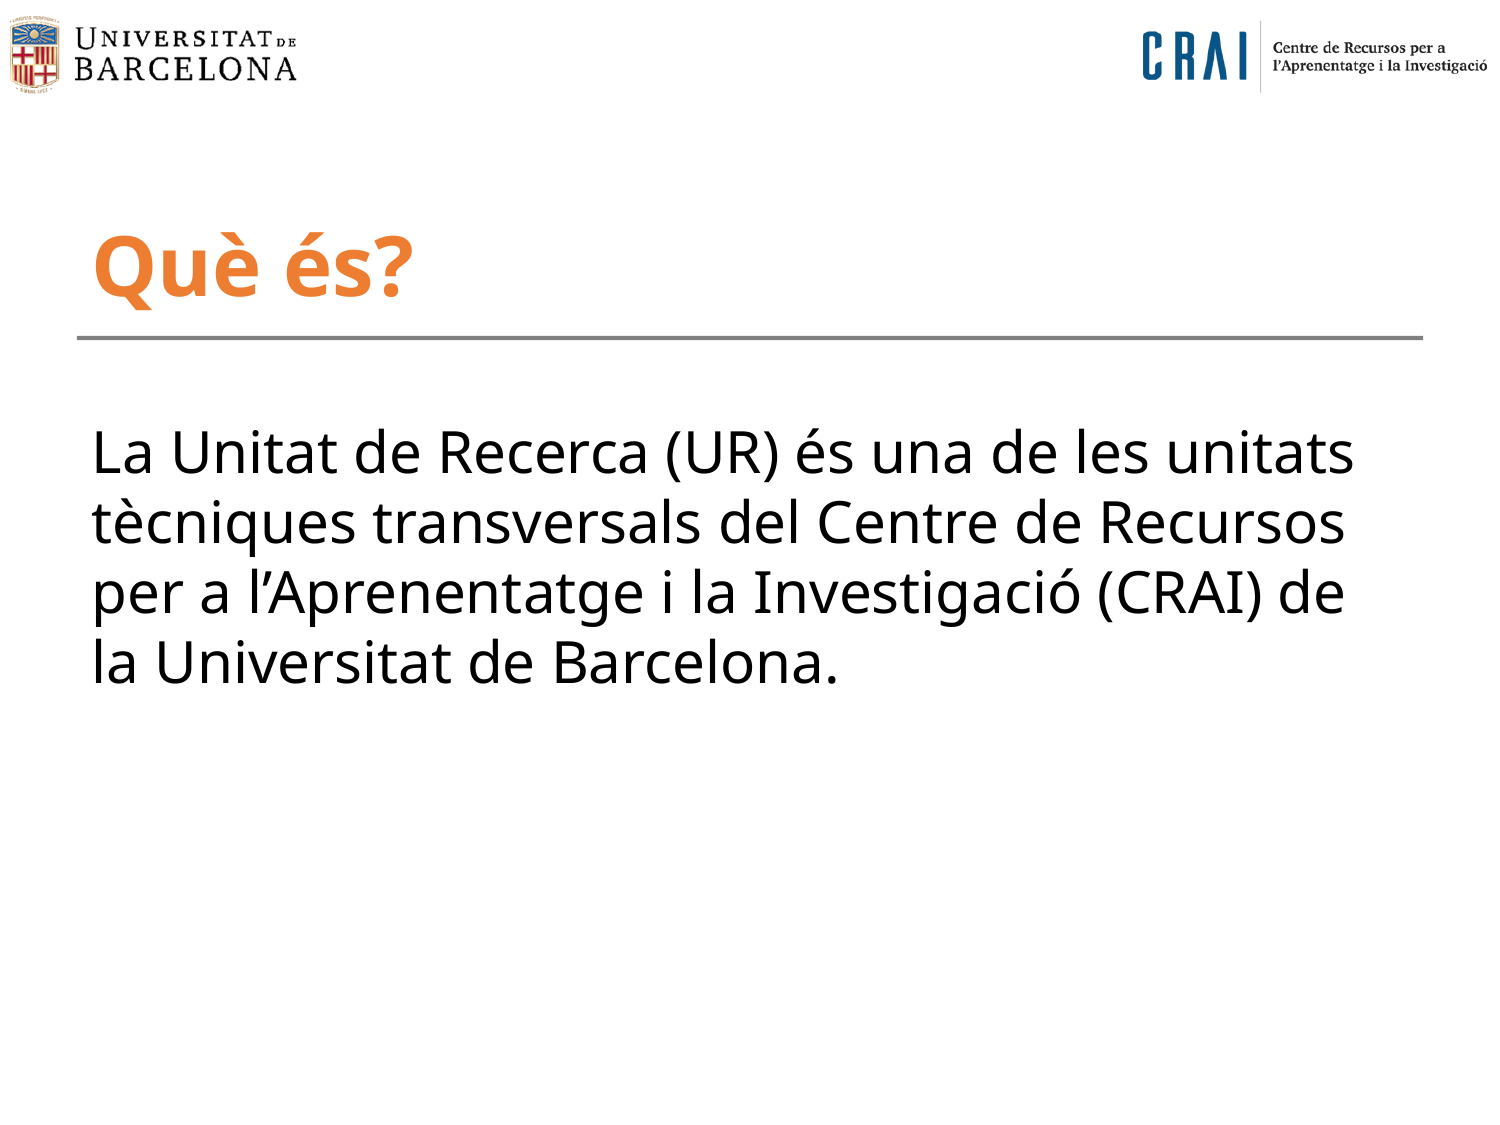

Què és?
La Unitat de Recerca (UR) és una de les unitats tècniques transversals del Centre de Recursos per a l’Aprenentatge i la Investigació (CRAI) de la Universitat de Barcelona.